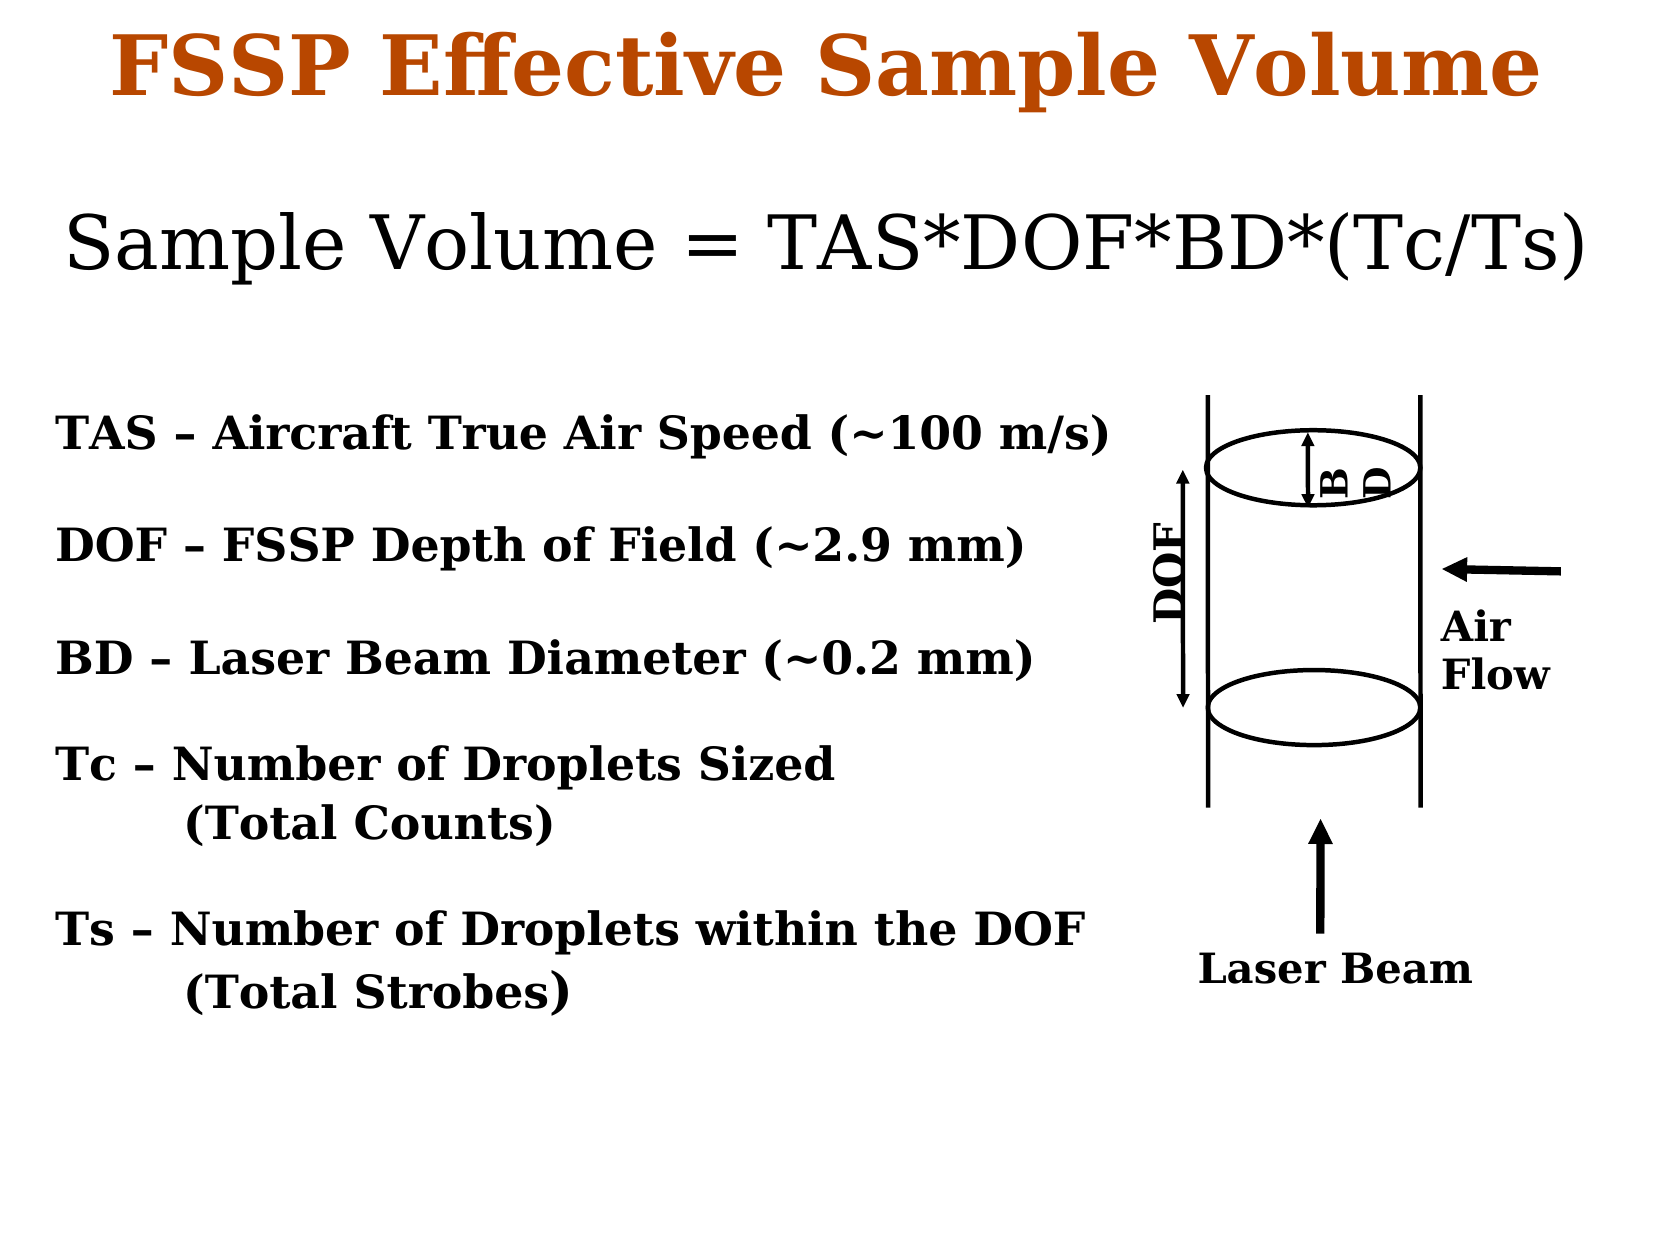

FSSP Effective Sample Volume
Sample Volume = TAS*DOF*BD*(Tc/Ts)‏
TAS – Aircraft True Air Speed (~100 m/s)‏
DOF – FSSP Depth of Field (~2.9 mm)‏
BD – Laser Beam Diameter (~0.2 mm)‏
Tc – Number of Droplets Sized
 (Total Counts)‏
Ts – Number of Droplets within the DOF
 (Total Strobes)‏
BD
DOF
Air Flow
Laser Beam